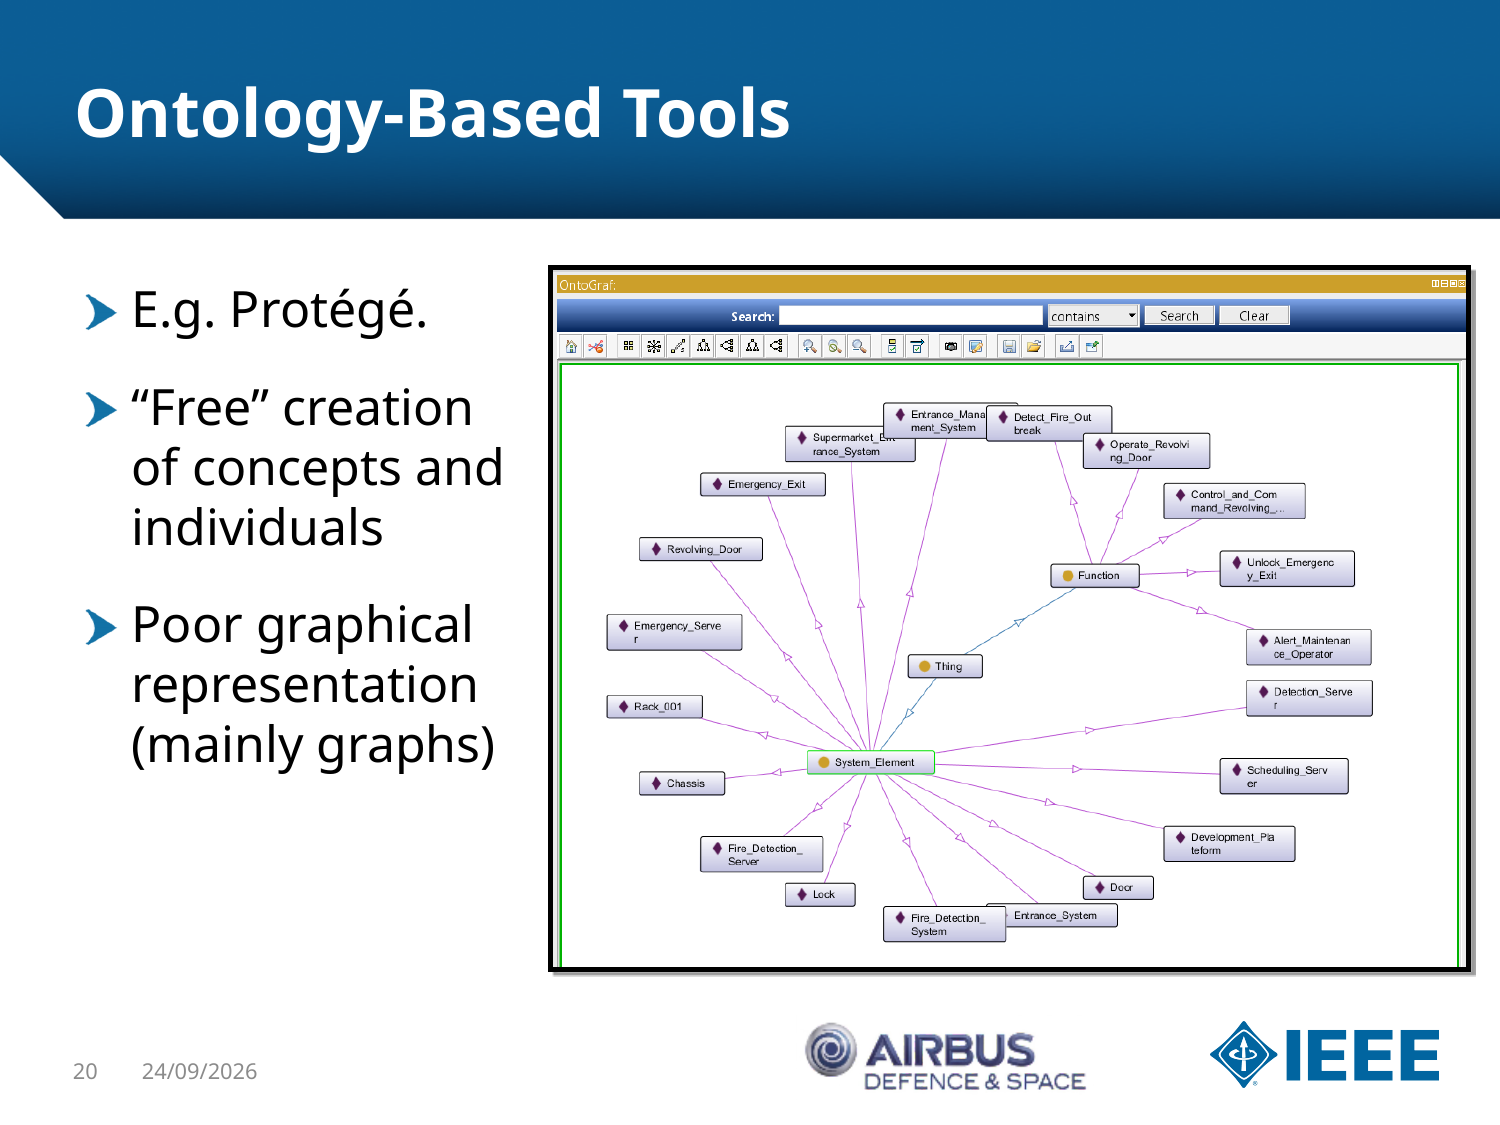

# Ontology-Based Tools
E.g. Protégé.
“Free” creation of concepts and individuals
Poor graphical representation (mainly graphs)